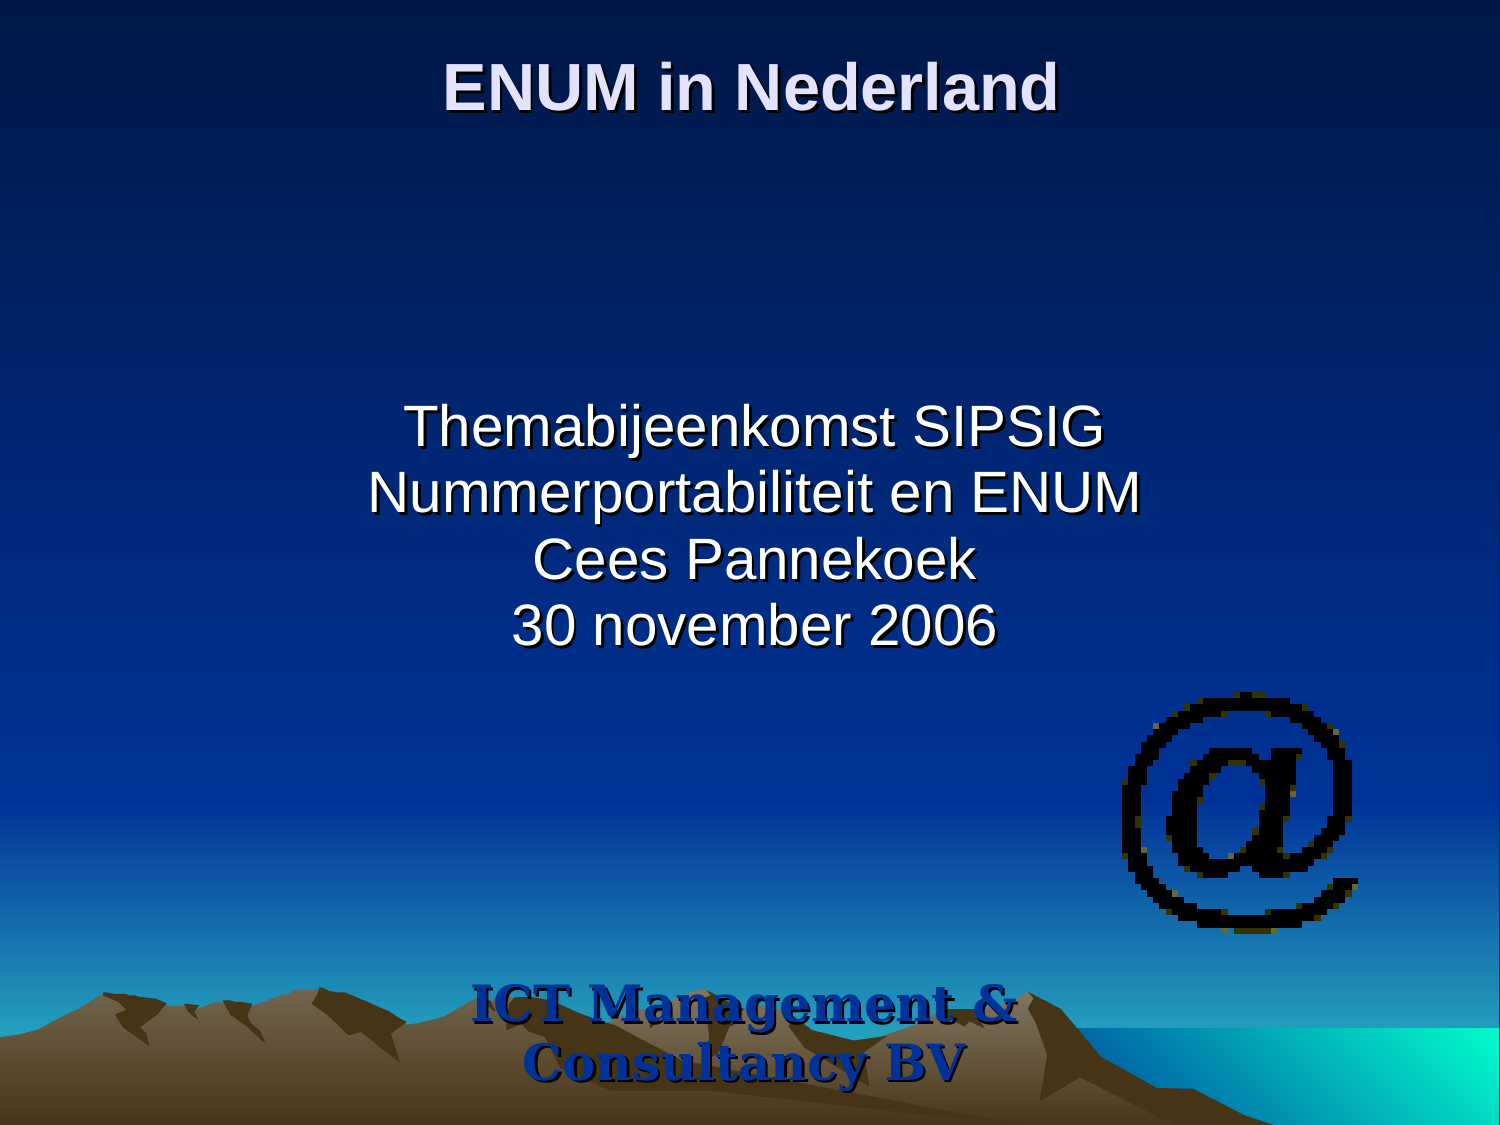

# ENUM in Nederland
Themabijeenkomst SIPSIG
Nummerportabiliteit en ENUM
Cees Pannekoek
30 november 2006